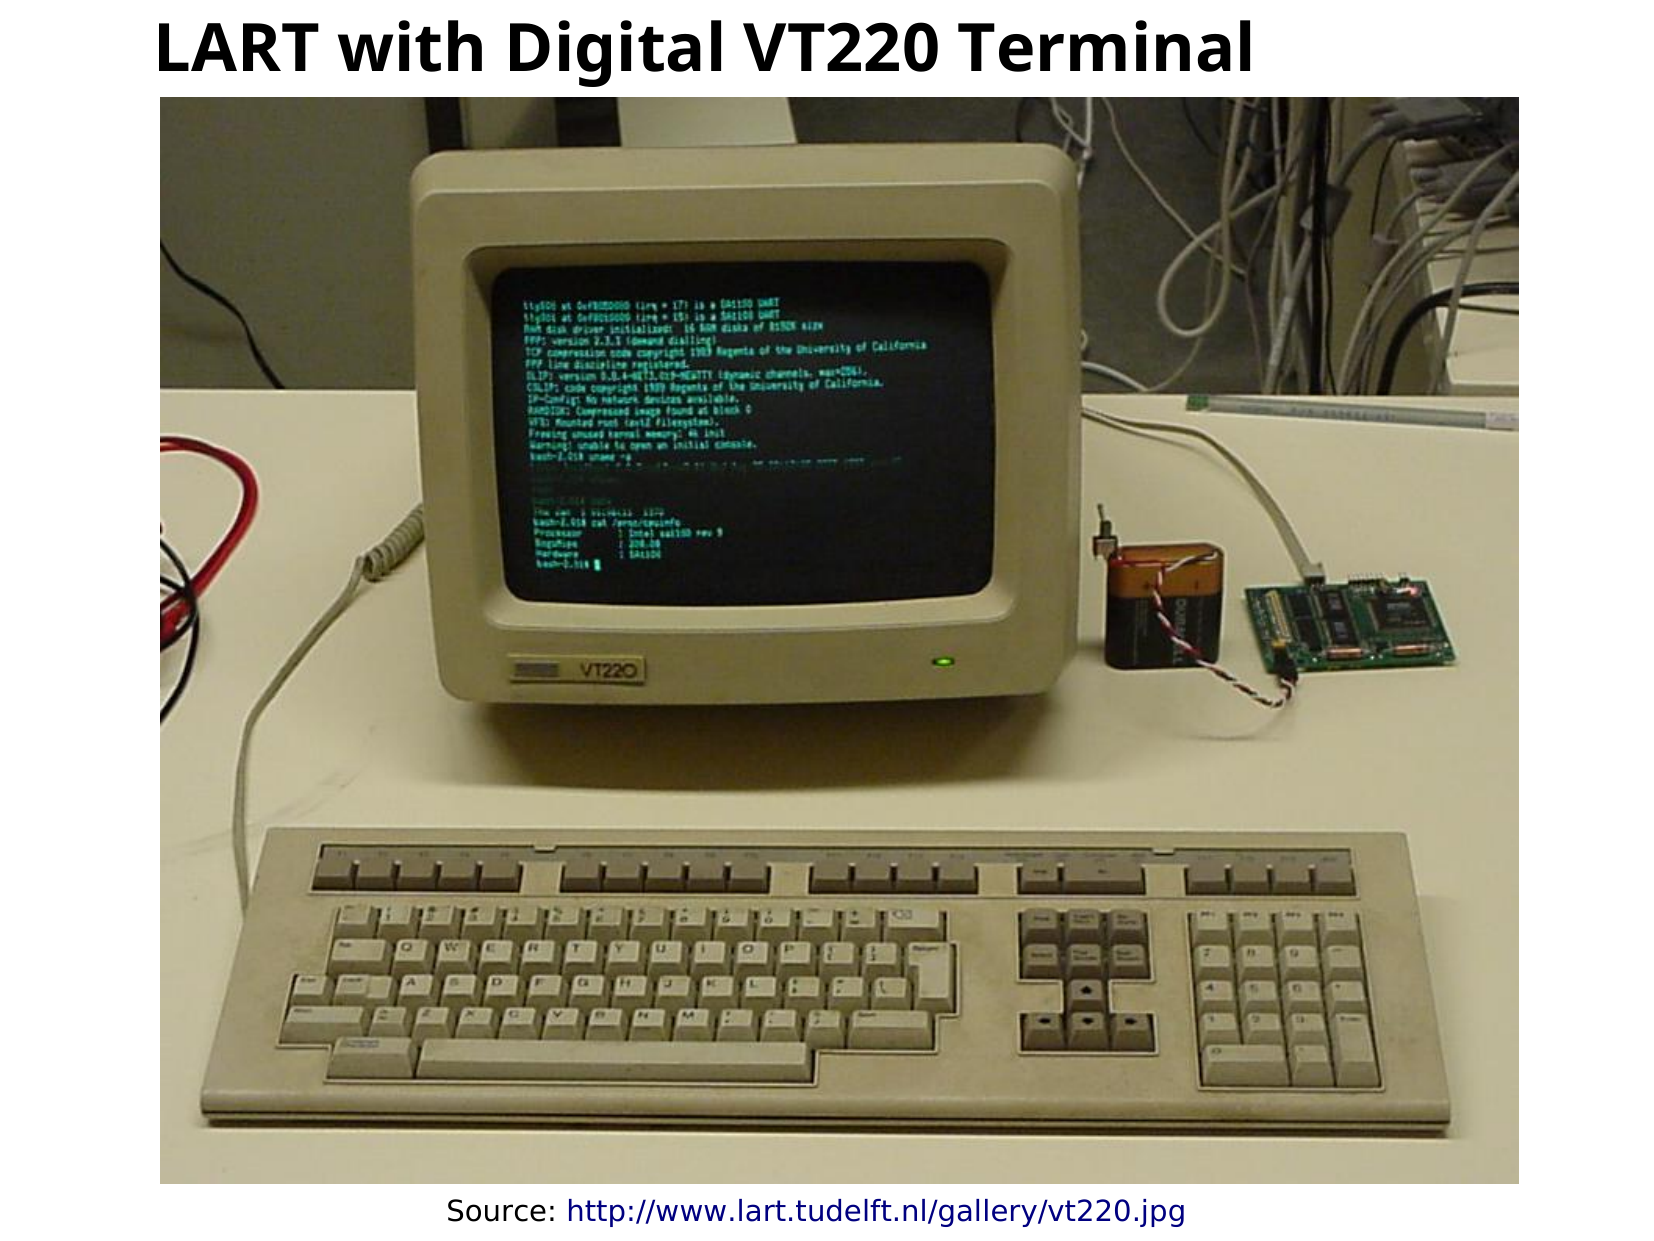

LART with Digital VT220 Terminal
Source: http://www.lart.tudelft.nl/gallery/vt220.jpg